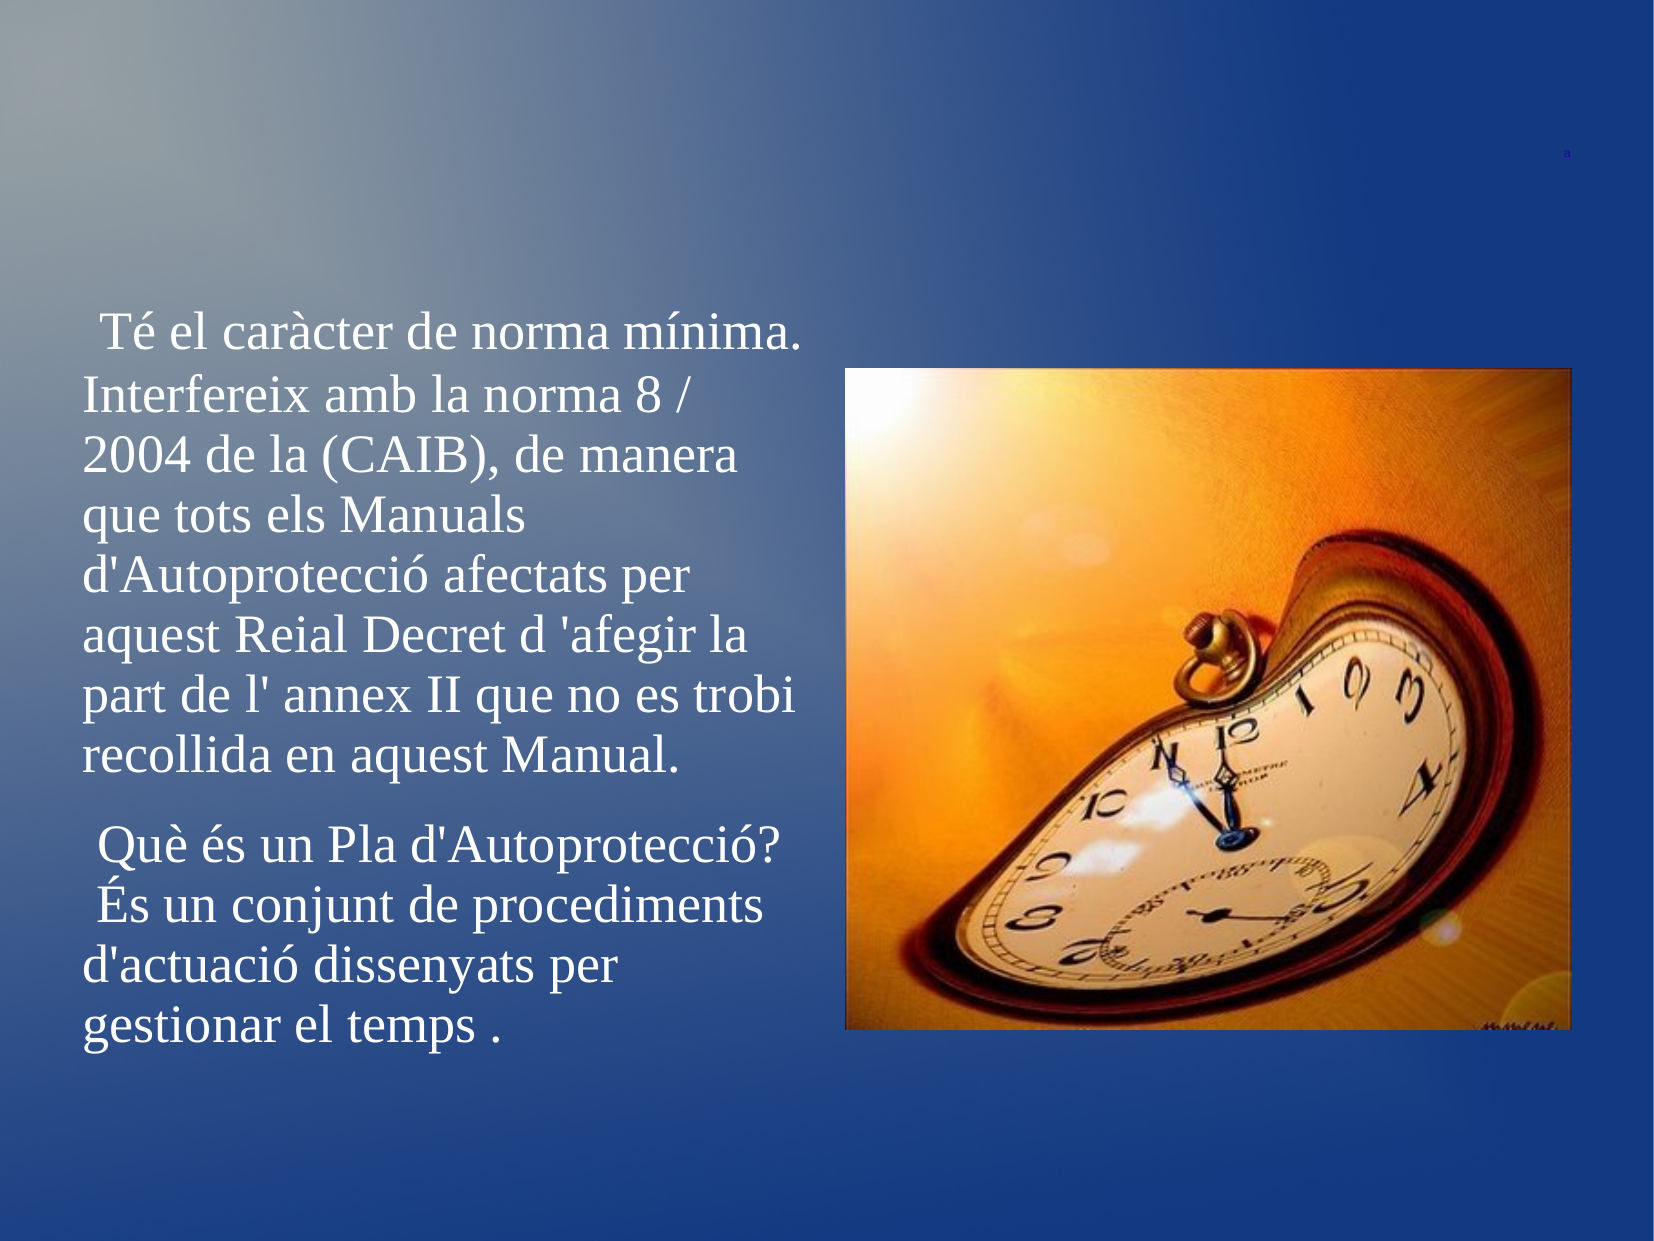

# a
 Té el caràcter de norma mínima.
Interfereix amb la norma 8 / 2004 de la (CAIB), de manera que tots els Manuals d'Autoprotecció afectats per aquest Reial Decret d 'afegir la part de l' annex II que no es trobi recollida en aquest Manual.
 Què és un Pla d'Autoprotecció?
 És un conjunt de procediments d'actuació dissenyats per gestionar el temps .